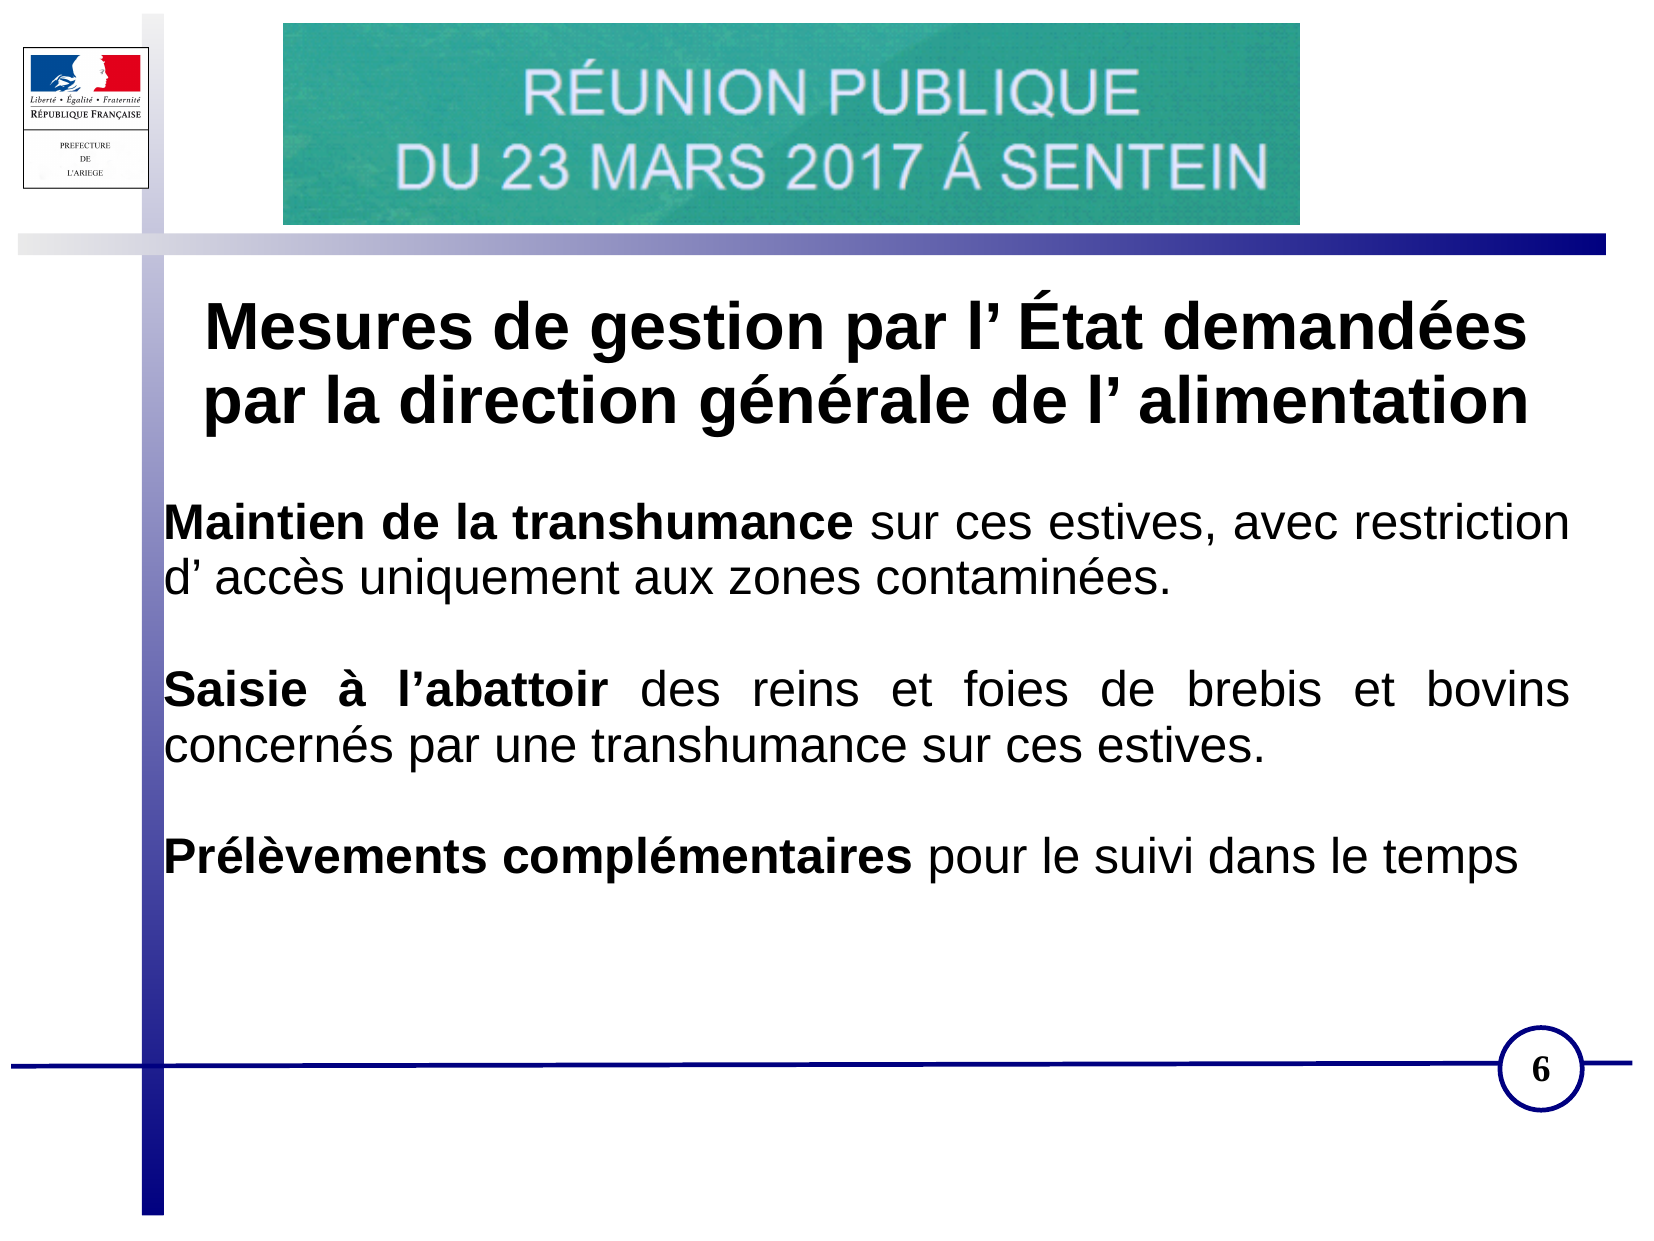

# Mesures de gestion par l’ État demandées par la direction générale de l’ alimentation
Maintien de la transhumance sur ces estives, avec restriction d’ accès uniquement aux zones contaminées.
Saisie à l’abattoir des reins et foies de brebis et bovins concernés par une transhumance sur ces estives.
Prélèvements complémentaires pour le suivi dans le temps